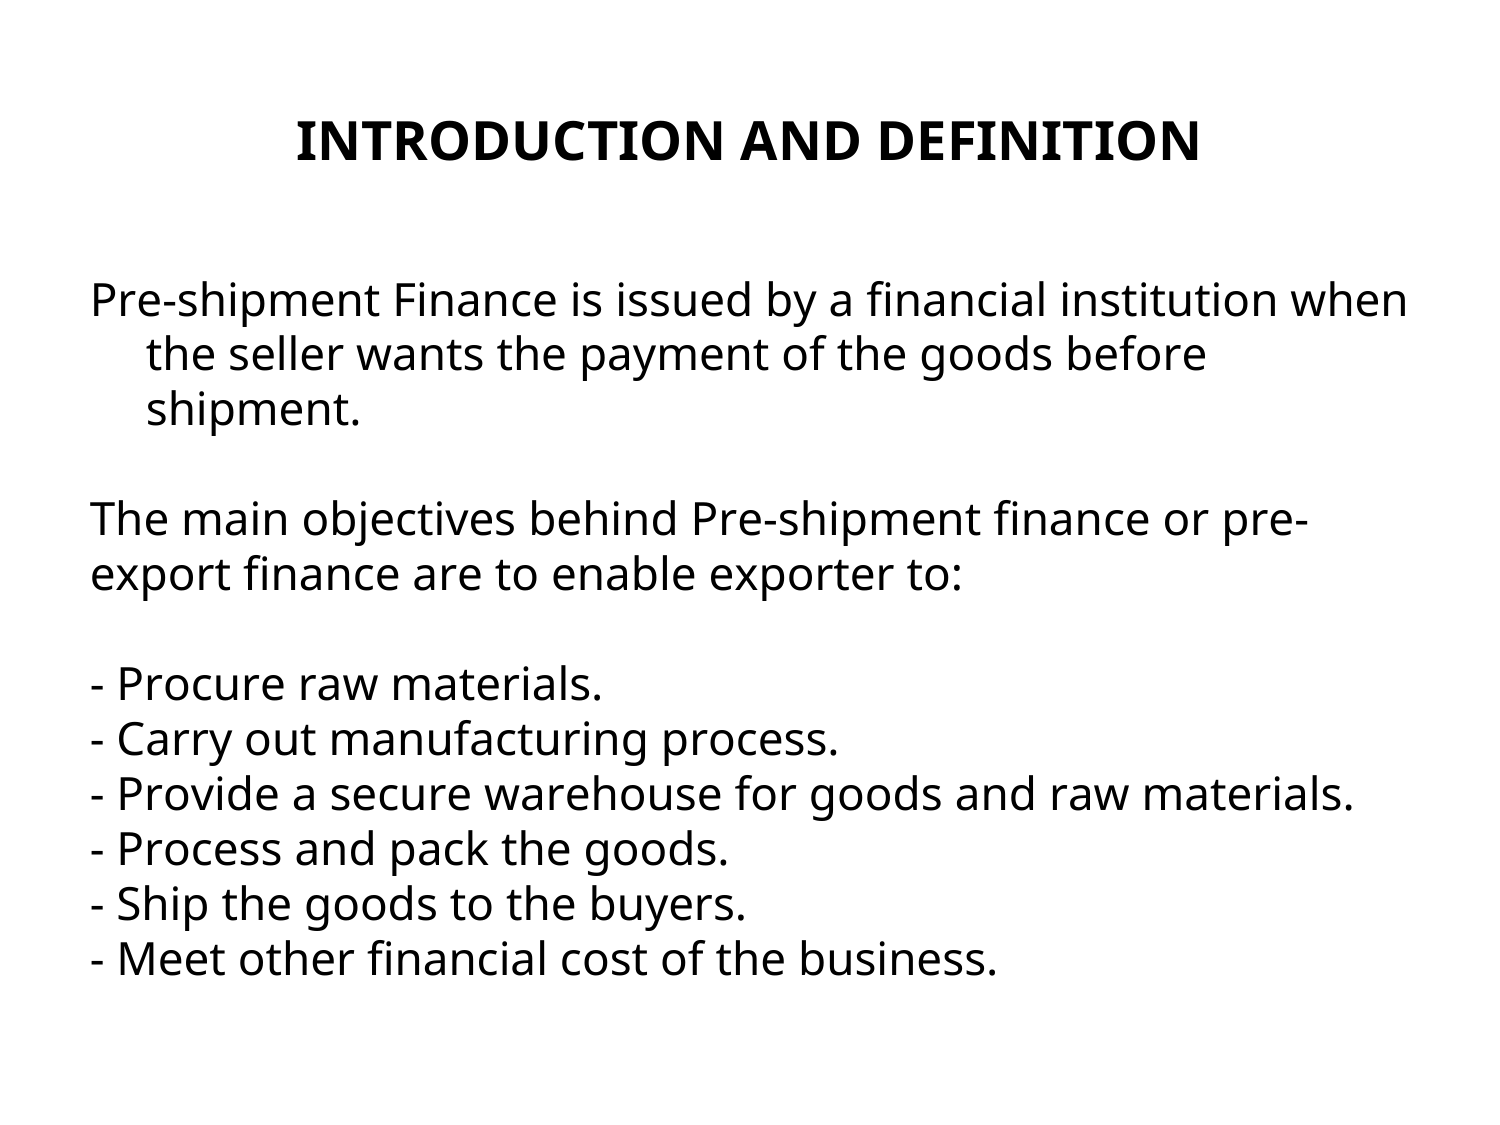

# INTRODUCTION AND DEFINITION
Pre-shipment Finance is issued by a financial institution when the seller wants the payment of the goods before shipment.
The main objectives behind Pre-shipment finance or pre-export finance are to enable exporter to:
- Procure raw materials.
- Carry out manufacturing process.
- Provide a secure warehouse for goods and raw materials.
- Process and pack the goods.
- Ship the goods to the buyers.
- Meet other financial cost of the business.